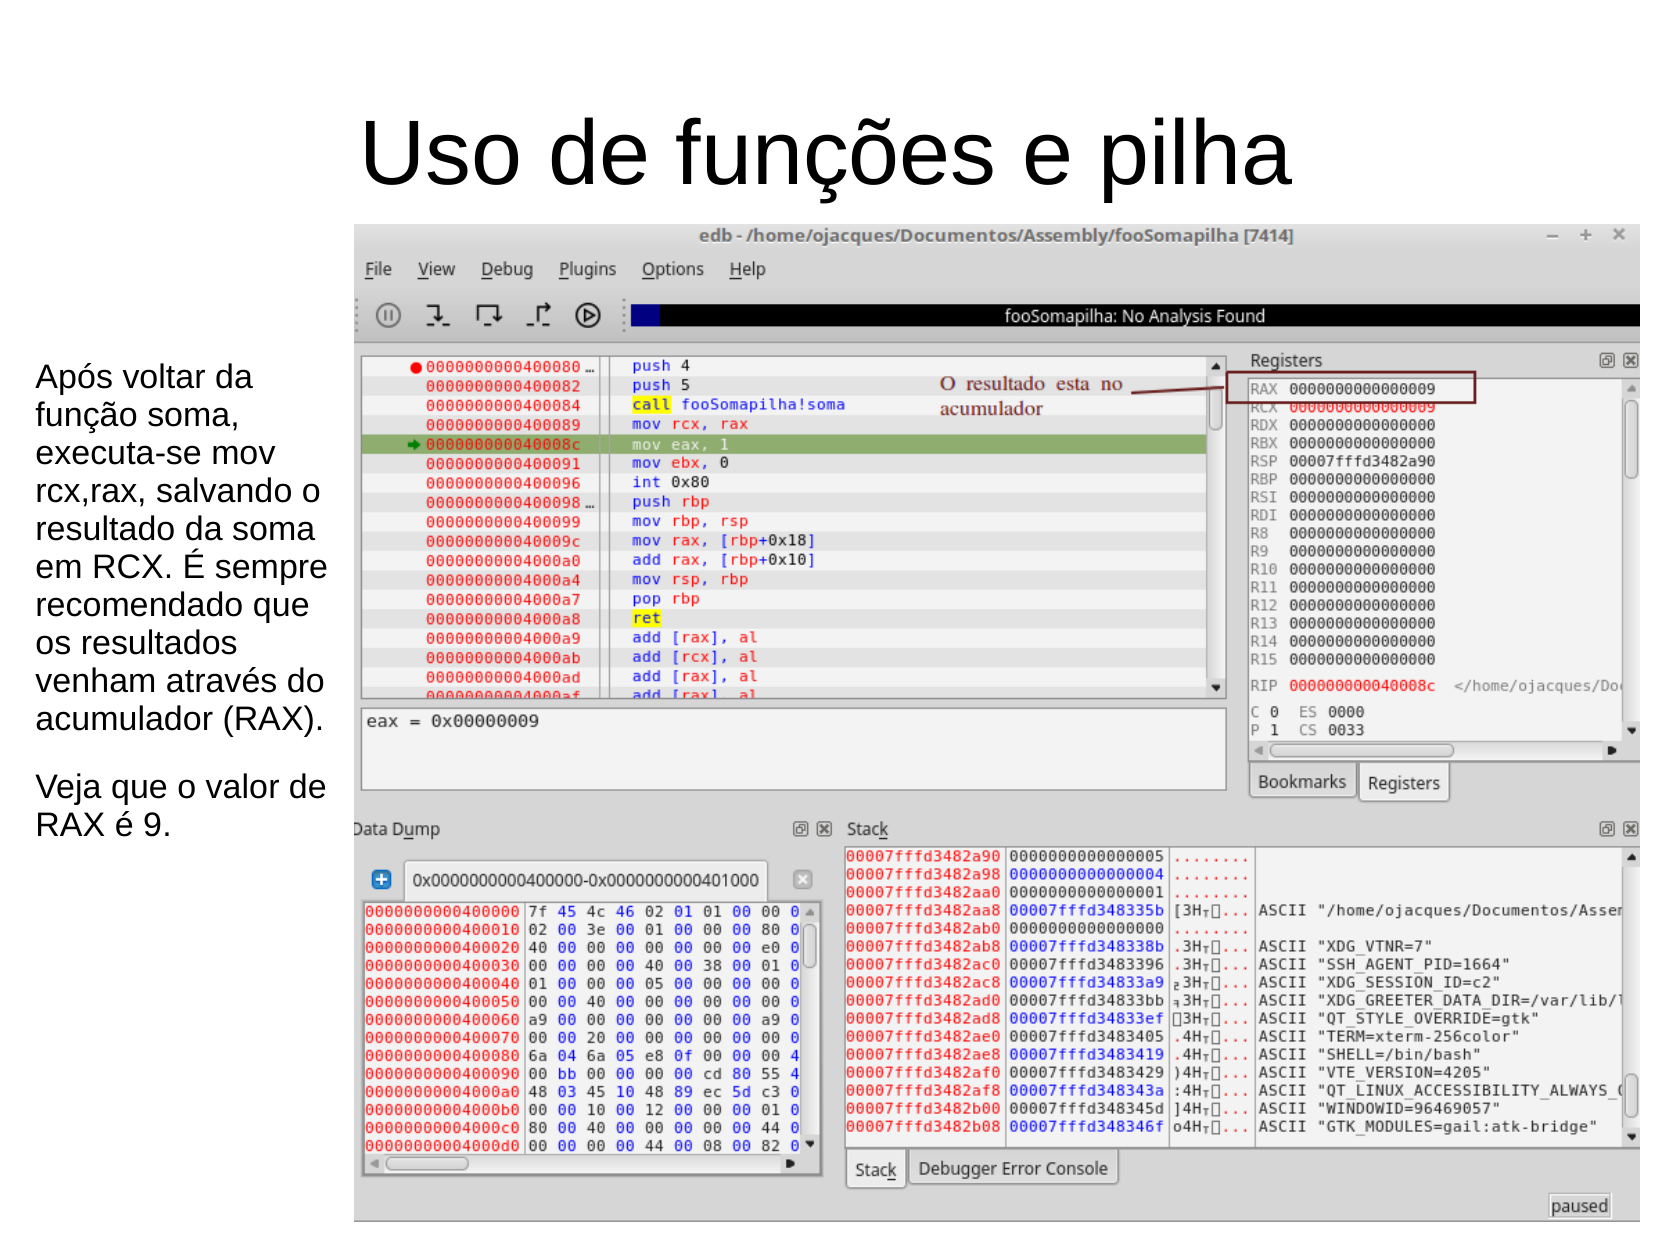

# Uso de funções e pilha
Após voltar da função soma, executa-se mov rcx,rax, salvando o resultado da soma em RCX. É sempre recomendado que os resultados venham através do acumulador (RAX).
Veja que o valor de RAX é 9.